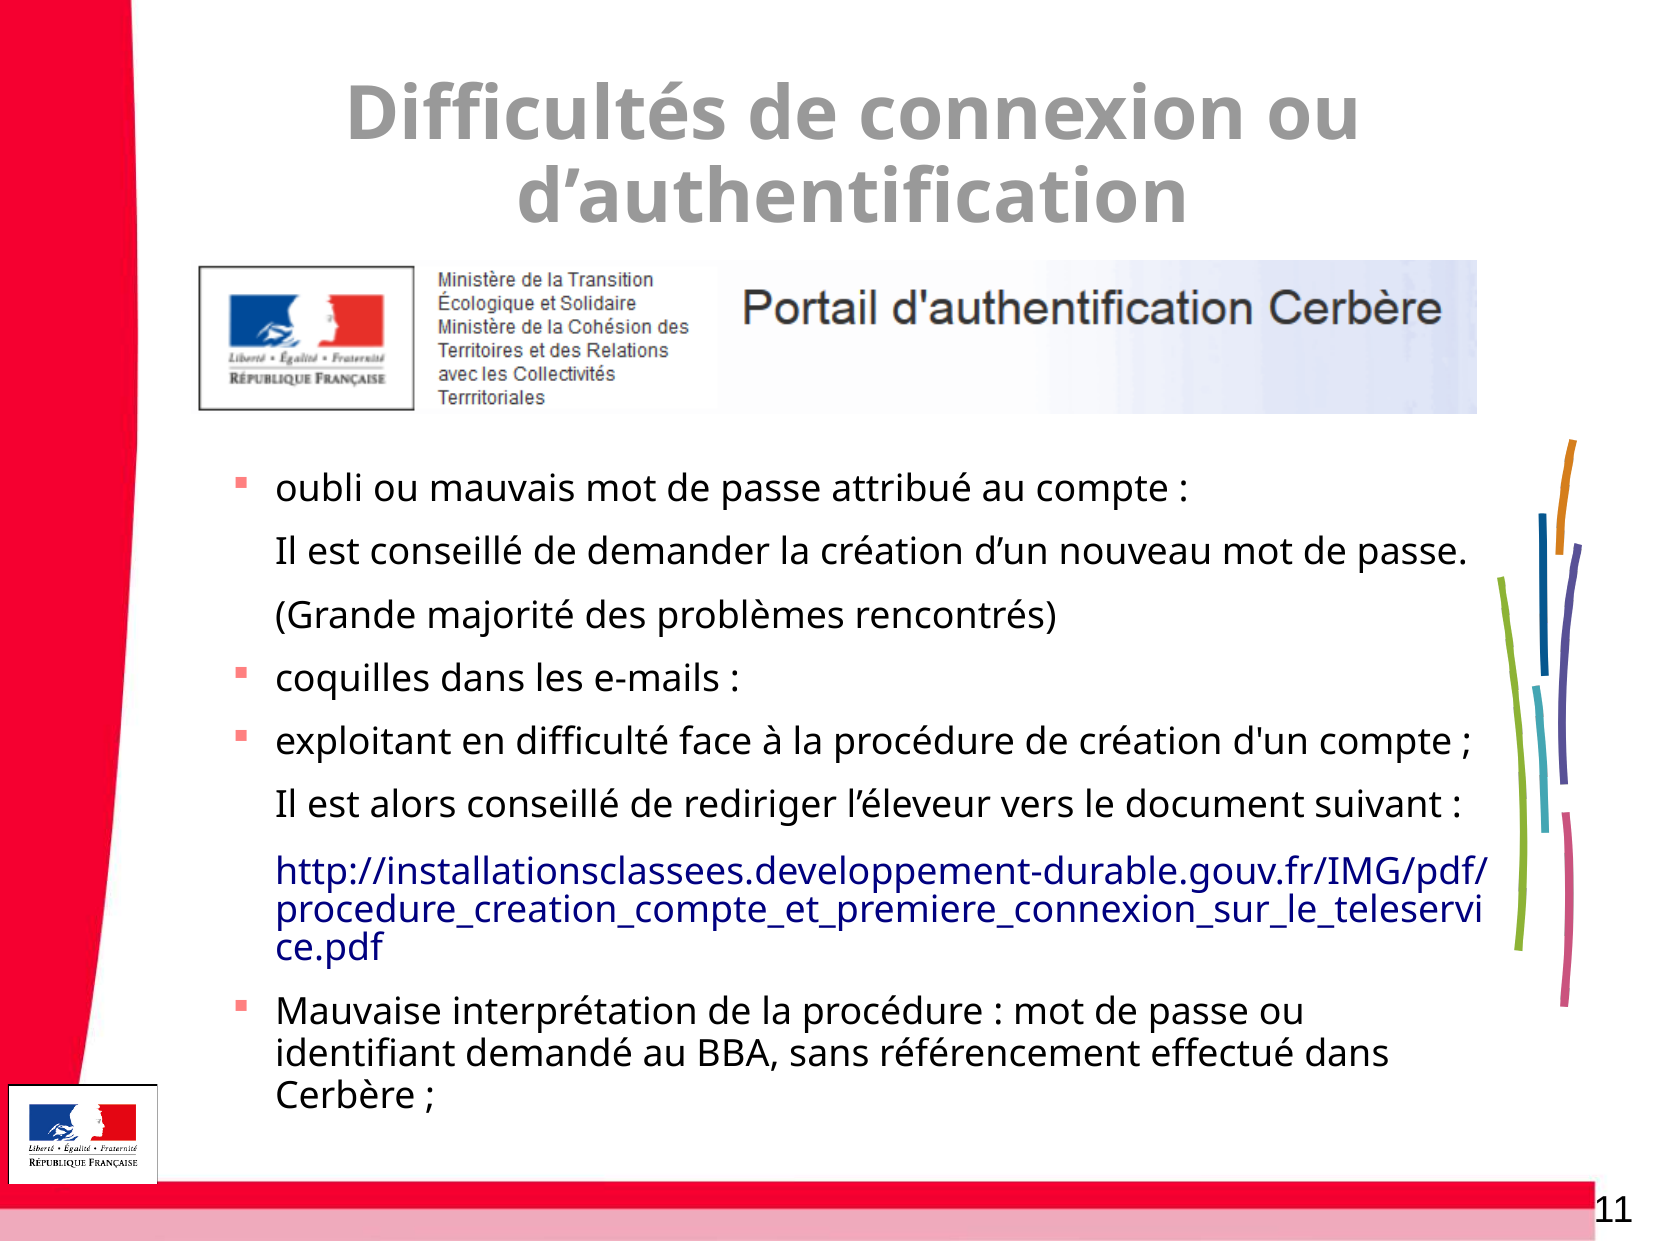

# Difficultés de connexion ou d’authentification
oubli ou mauvais mot de passe attribué au compte :
Il est conseillé de demander la création d’un nouveau mot de passe.
(Grande majorité des problèmes rencontrés)
coquilles dans les e-mails :
exploitant en difficulté face à la procédure de création d'un compte ;
Il est alors conseillé de rediriger l’éleveur vers le document suivant :
http://installationsclassees.developpement-durable.gouv.fr/IMG/pdf/procedure_creation_compte_et_premiere_connexion_sur_le_teleservice.pdf
Mauvaise interprétation de la procédure : mot de passe ou identifiant demandé au BBA, sans référencement effectué dans Cerbère ;